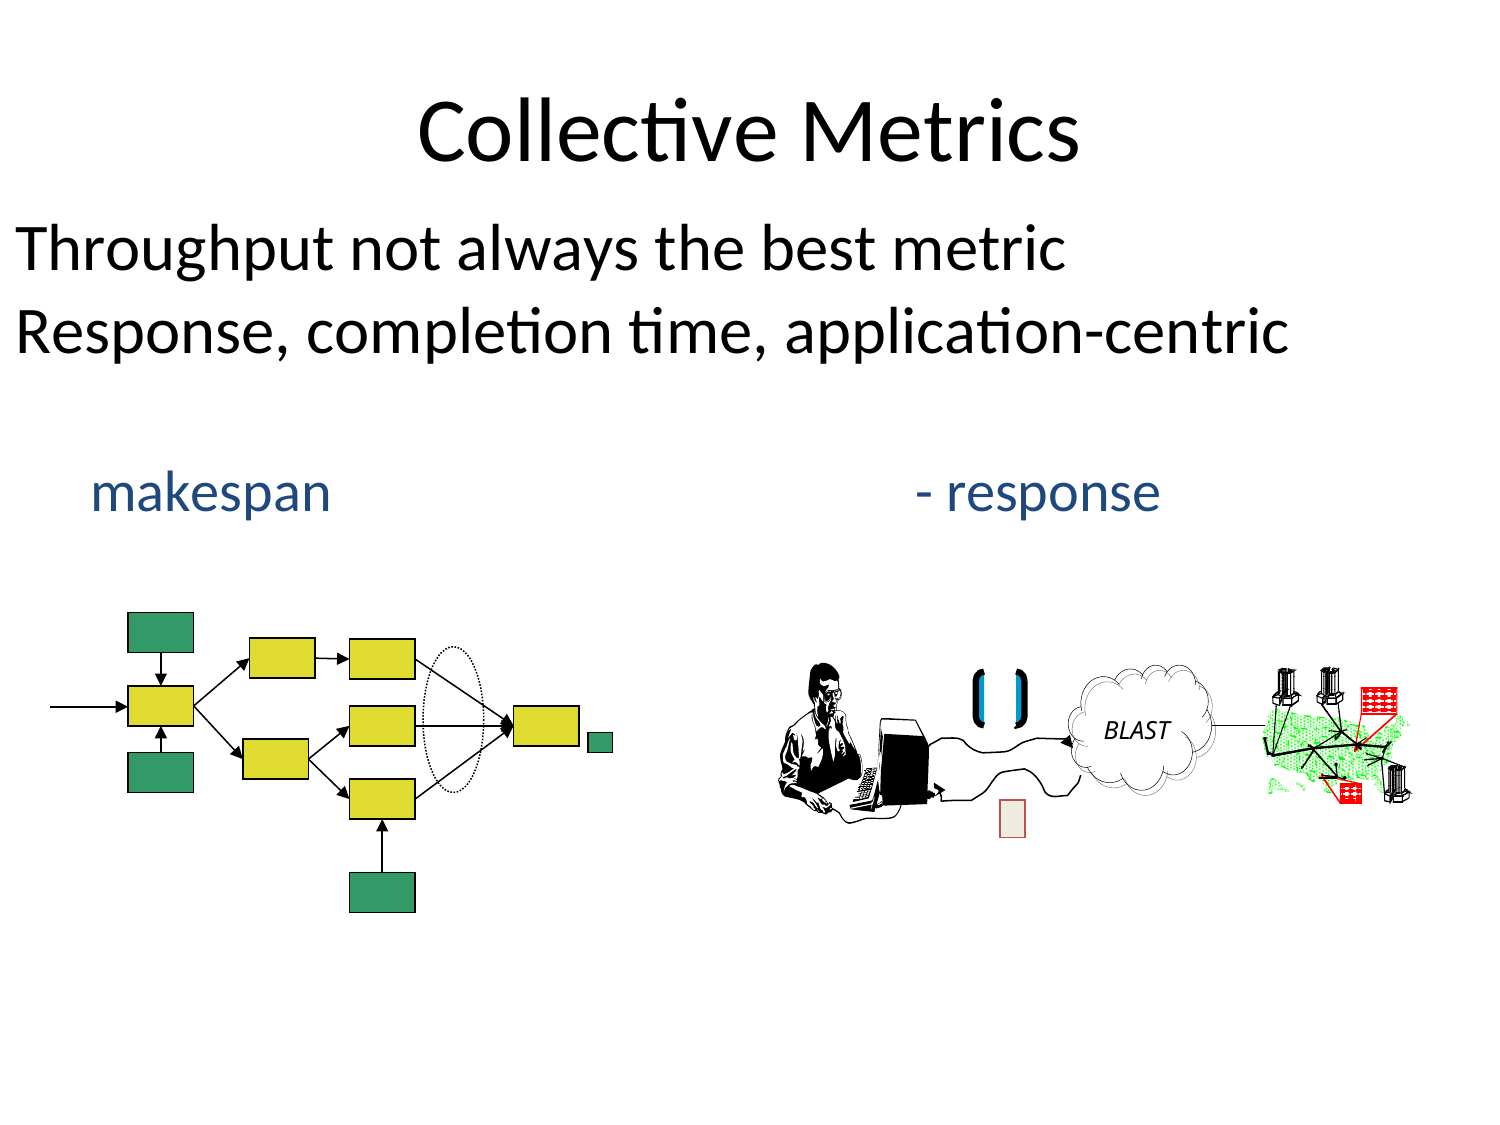

# Collective Metrics
Throughput not always the best metric
Response, completion time, application-centric
makespan				- response
BLAST